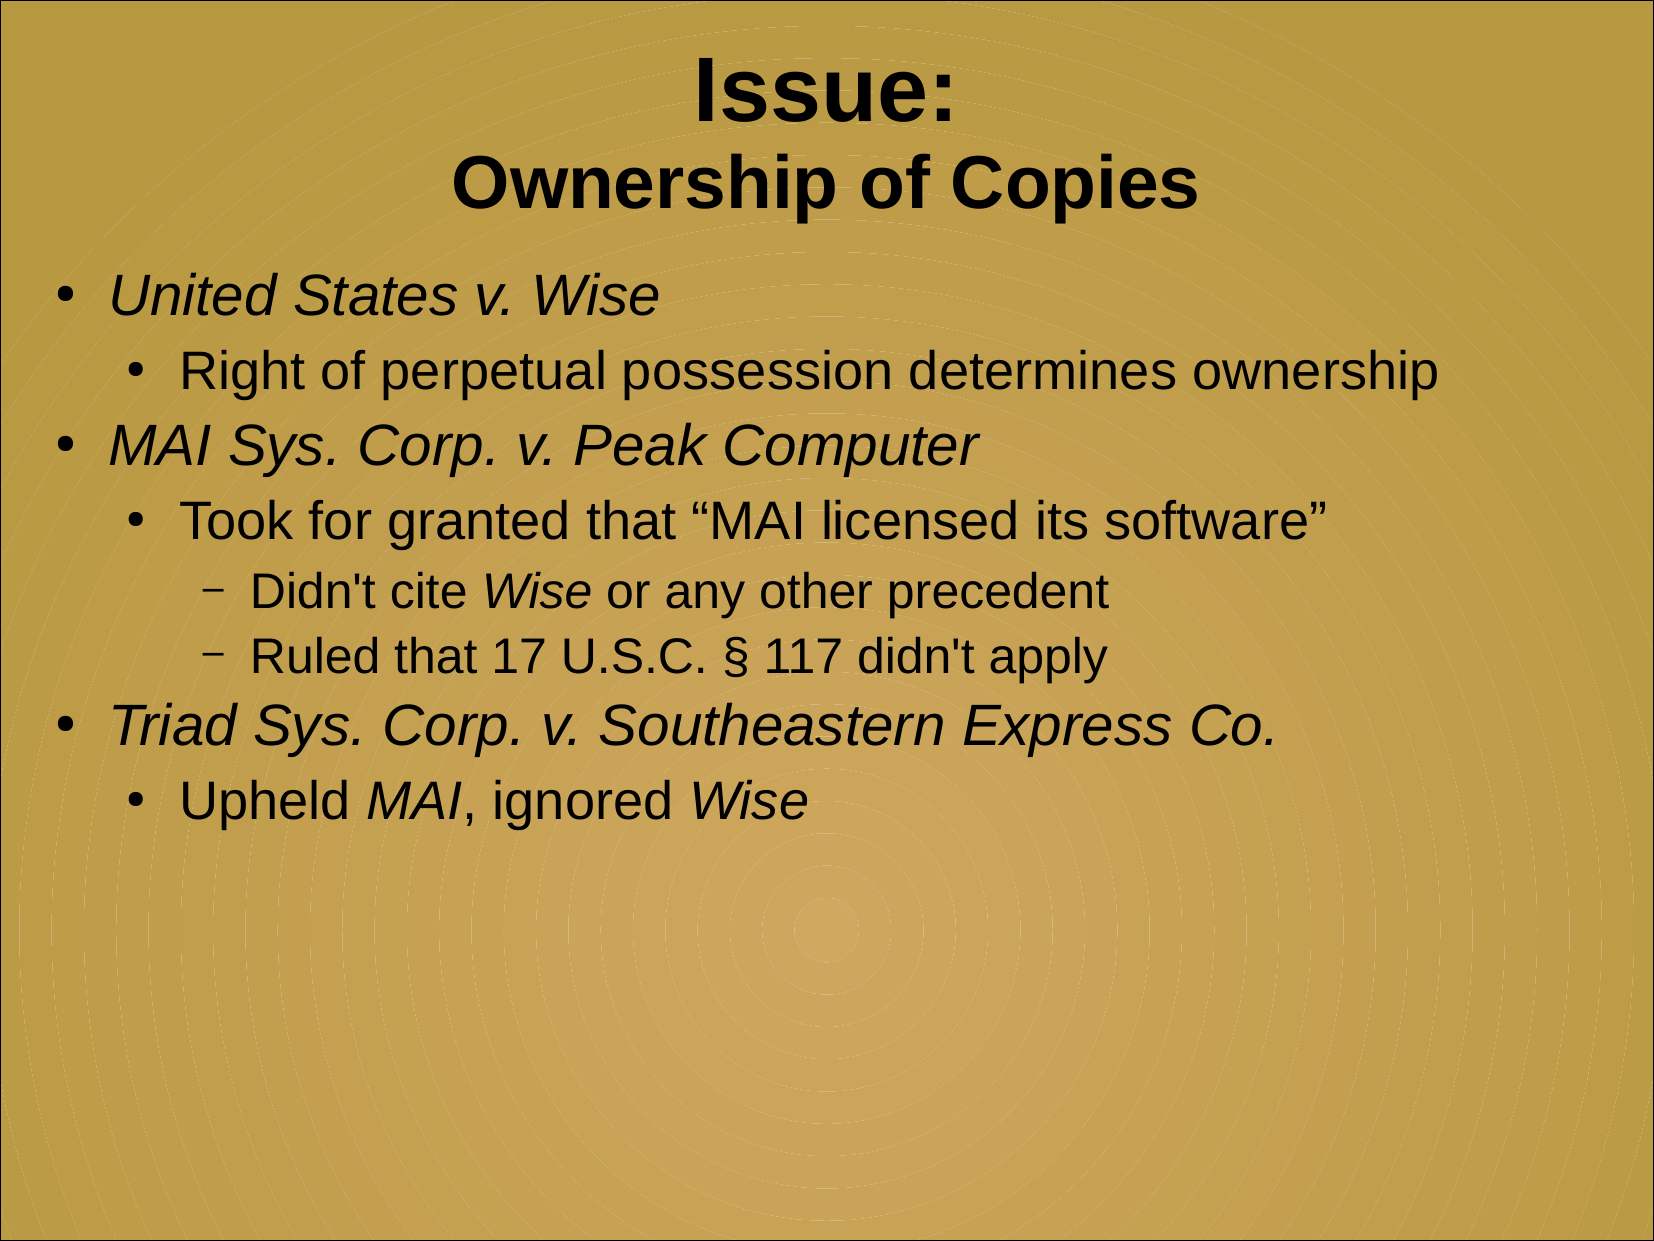

# Issue: Ownership of Copies
United States v. Wise
Right of perpetual possession determines ownership
MAI Sys. Corp. v. Peak Computer
Took for granted that “MAI licensed its software”
Didn't cite Wise or any other precedent
Ruled that 17 U.S.C. § 117 didn't apply
Triad Sys. Corp. v. Southeastern Express Co.
Upheld MAI, ignored Wise